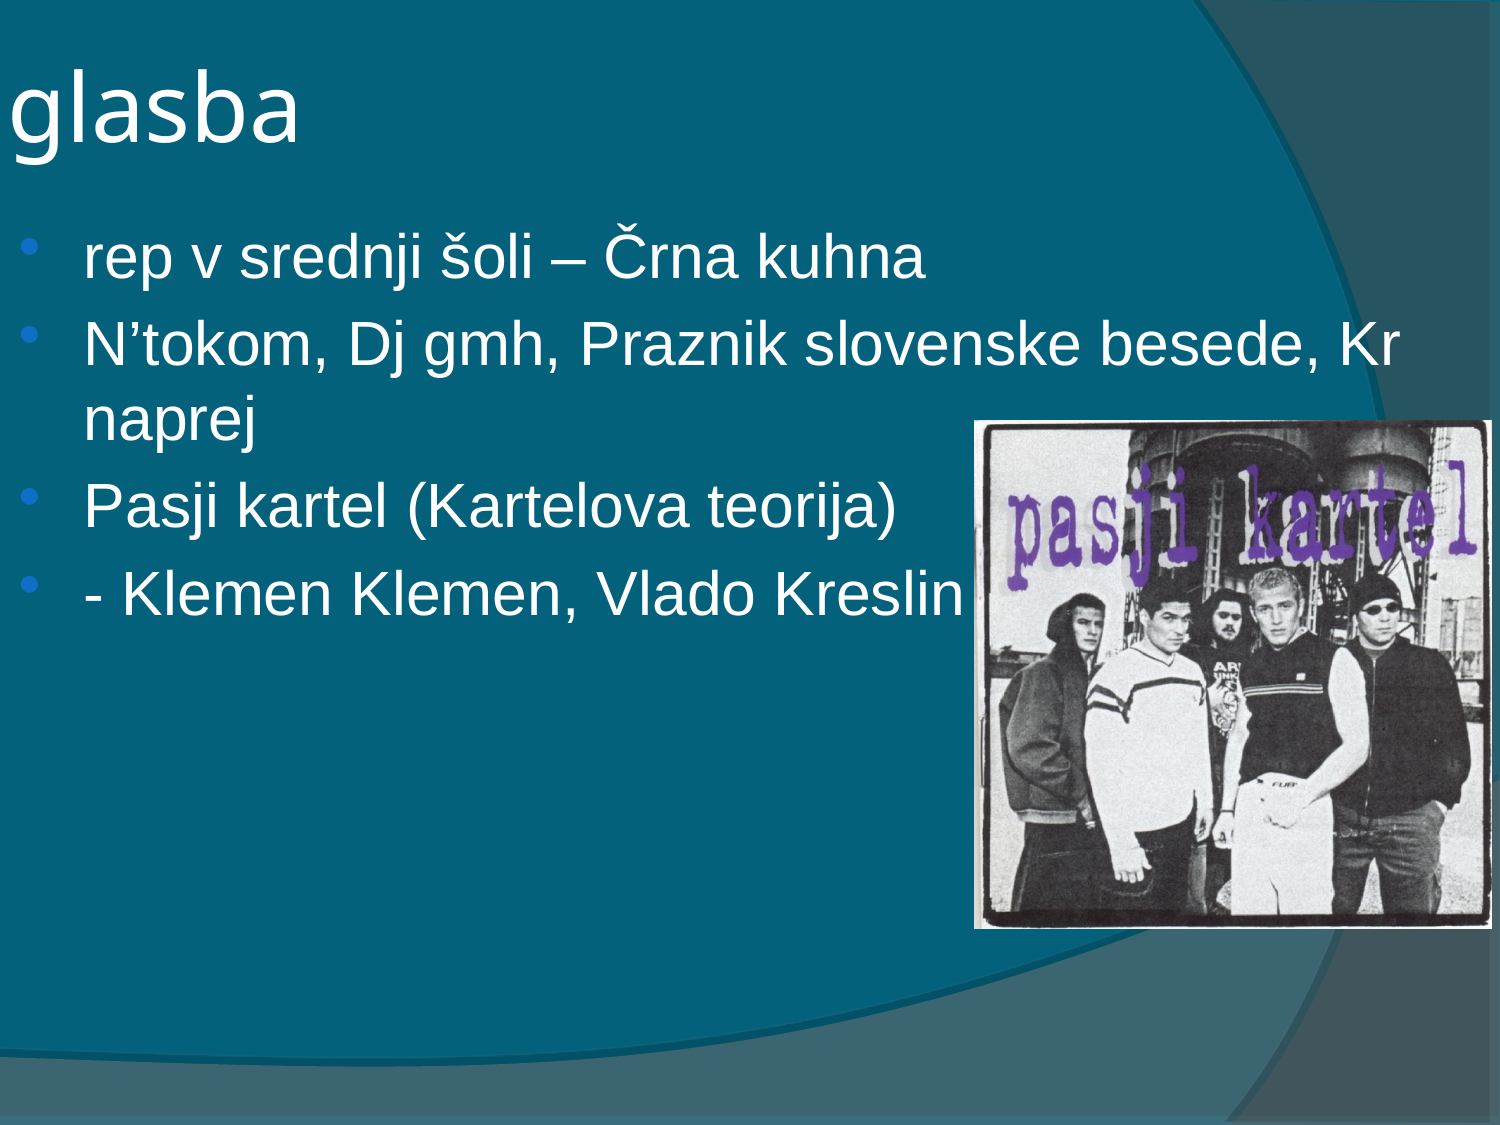

# glasba
rep v srednji šoli – Črna kuhna
N’tokom, Dj gmh, Praznik slovenske besede, Kr naprej
Pasji kartel (Kartelova teorija)
- Klemen Klemen, Vlado Kreslin